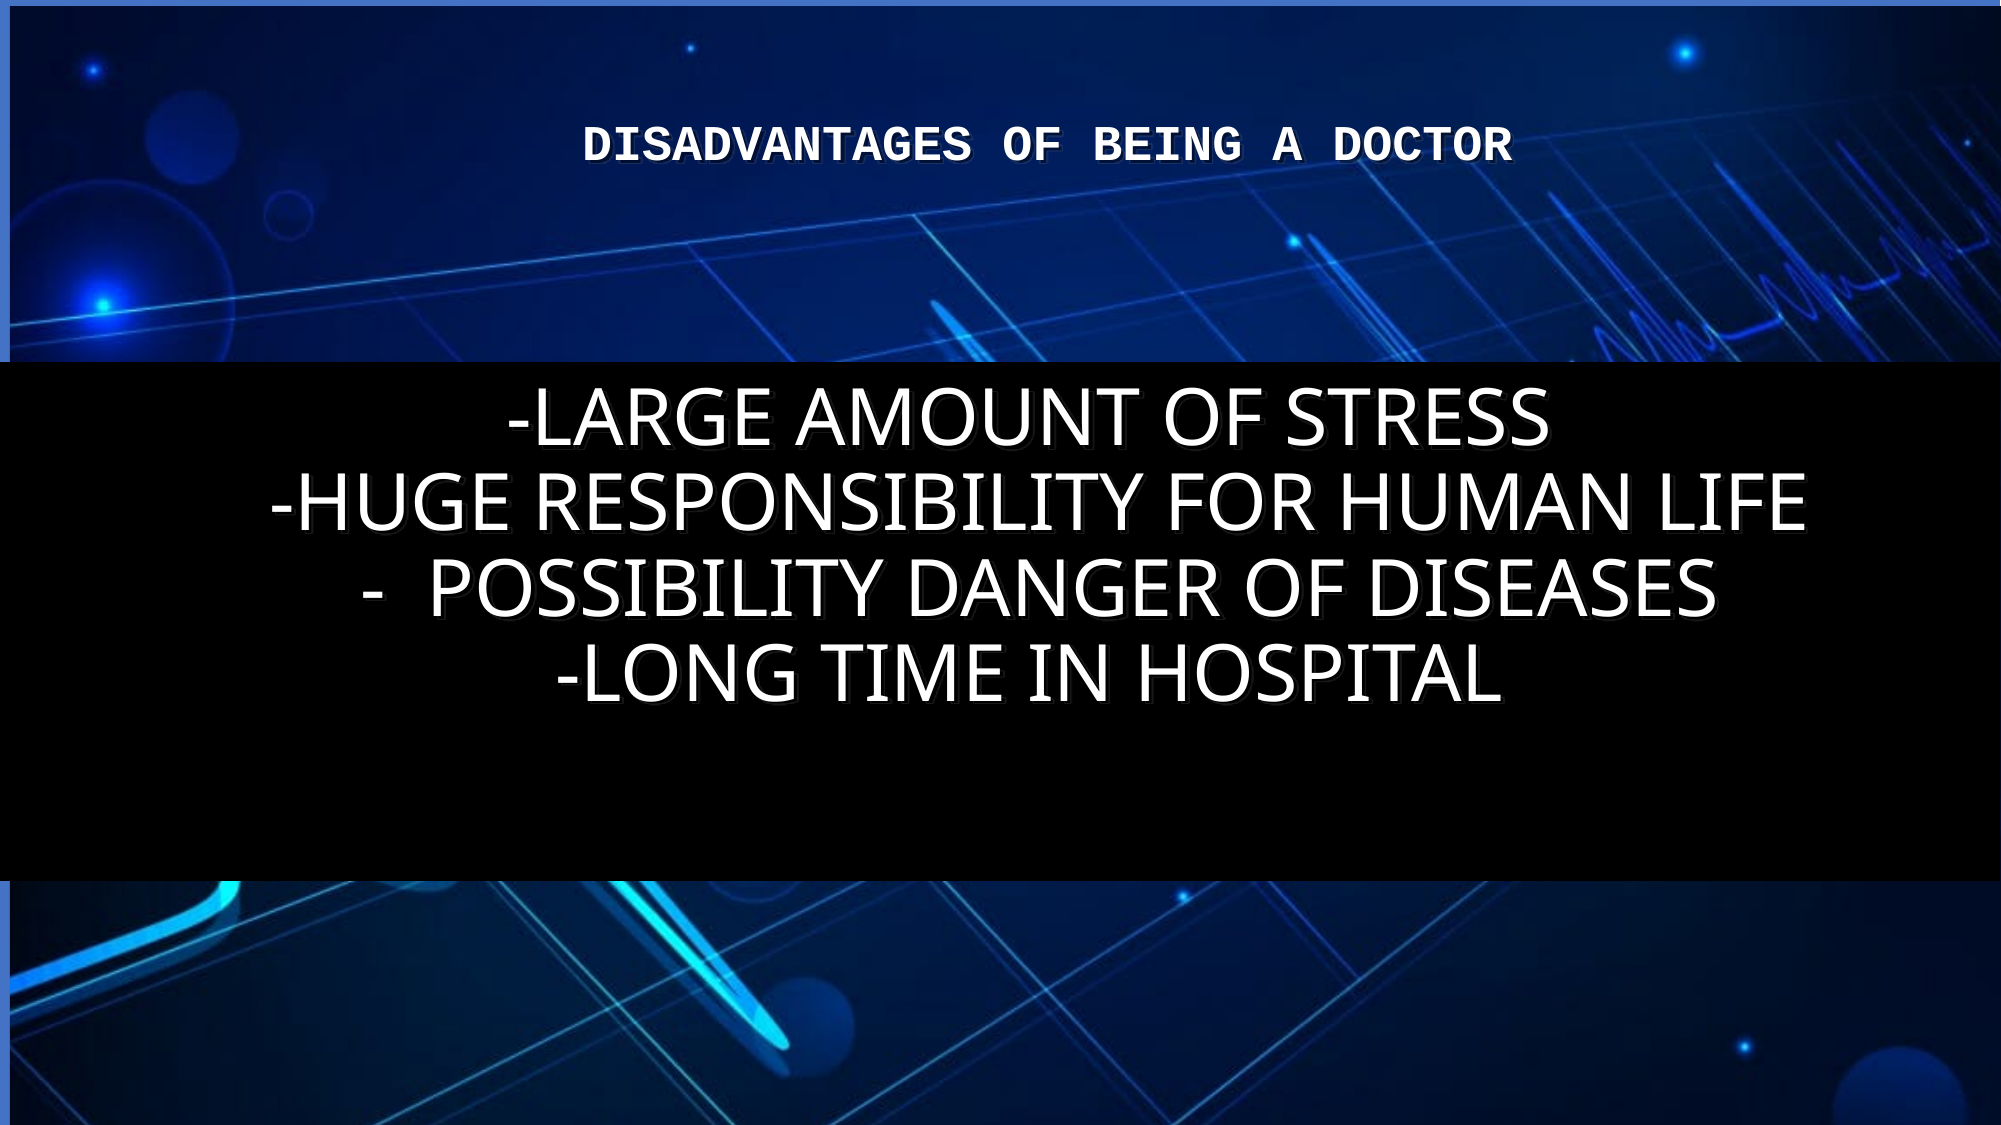

DISADVANTAGES OF BEING A DOCTOR
# -LARGE AMOUNT OF STRESS -HUGE RESPONSIBILITY FOR HUMAN LIFE -  POSSIBILITY DANGER OF DISEASES -LONG TIME IN HOSPITAL